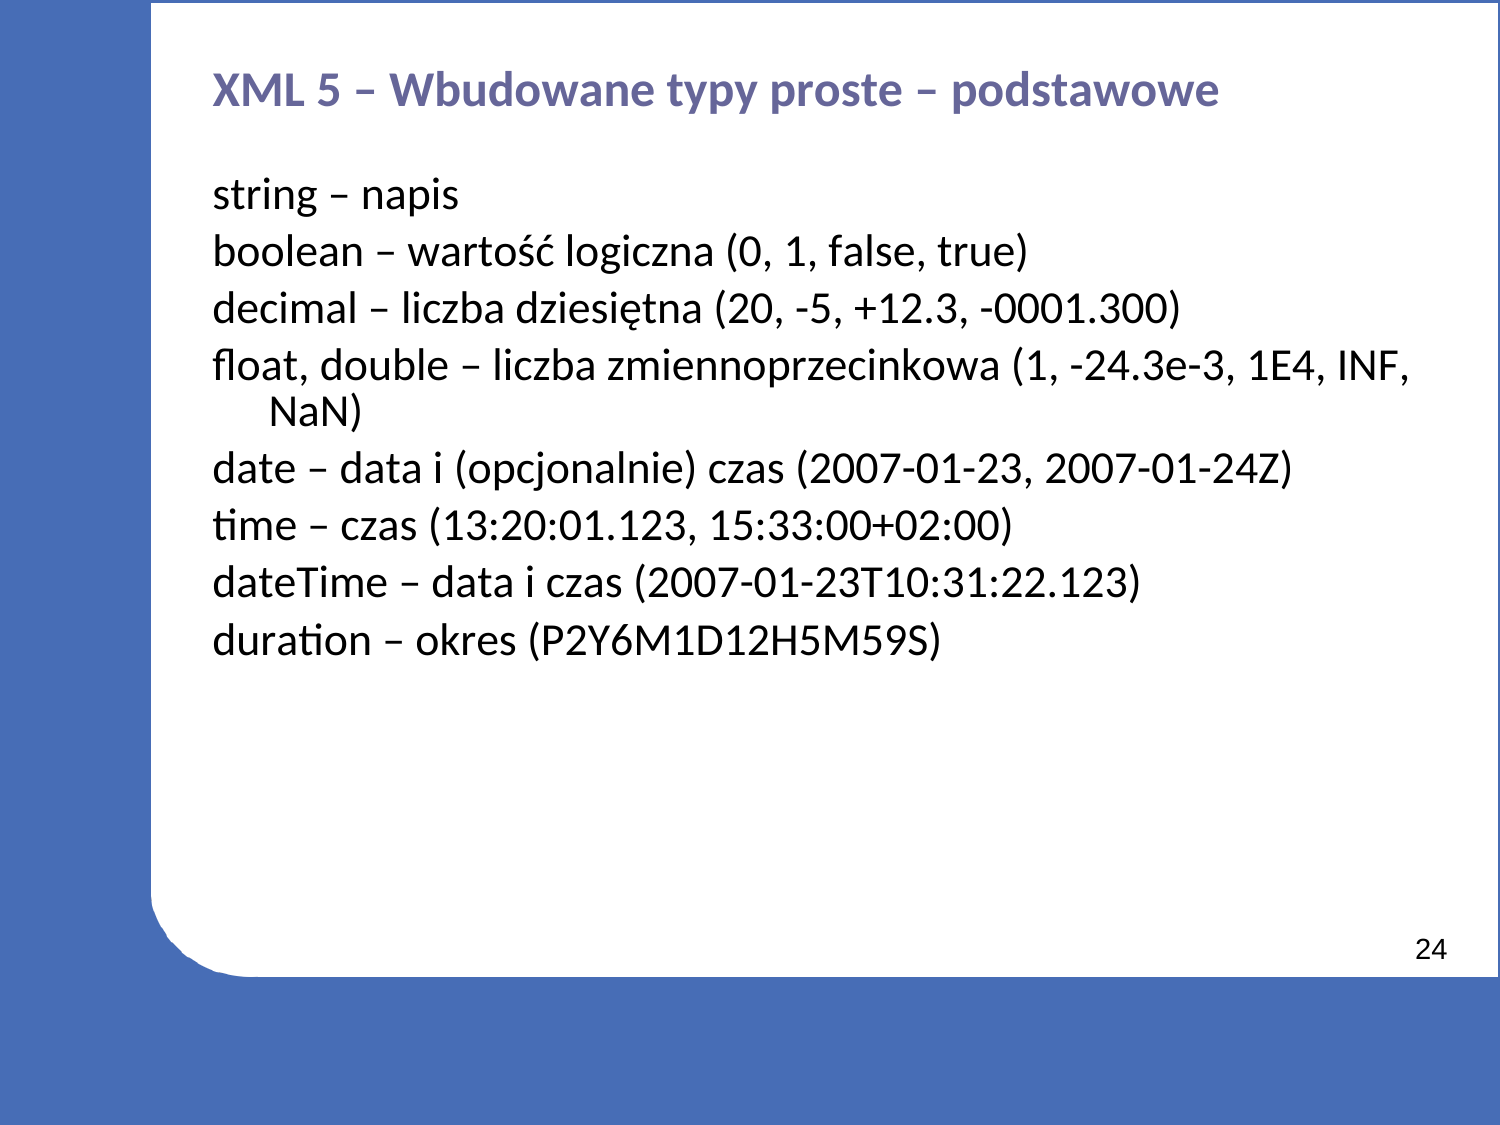

# XML 5 – Wbudowane typy proste – podstawowe
string – napis
boolean – wartość logiczna (0, 1, false, true)
decimal – liczba dziesiętna (20, -5, +12.3, -0001.300)
float, double – liczba zmiennoprzecinkowa (1, -24.3e-3, 1E4, INF, NaN)
date – data i (opcjonalnie) czas (2007-01-23, 2007-01-24Z)
time – czas (13:20:01.123, 15:33:00+02:00)
dateTime – data i czas (2007-01-23T10:31:22.123)
duration – okres (P2Y6M1D12H5M59S)
24